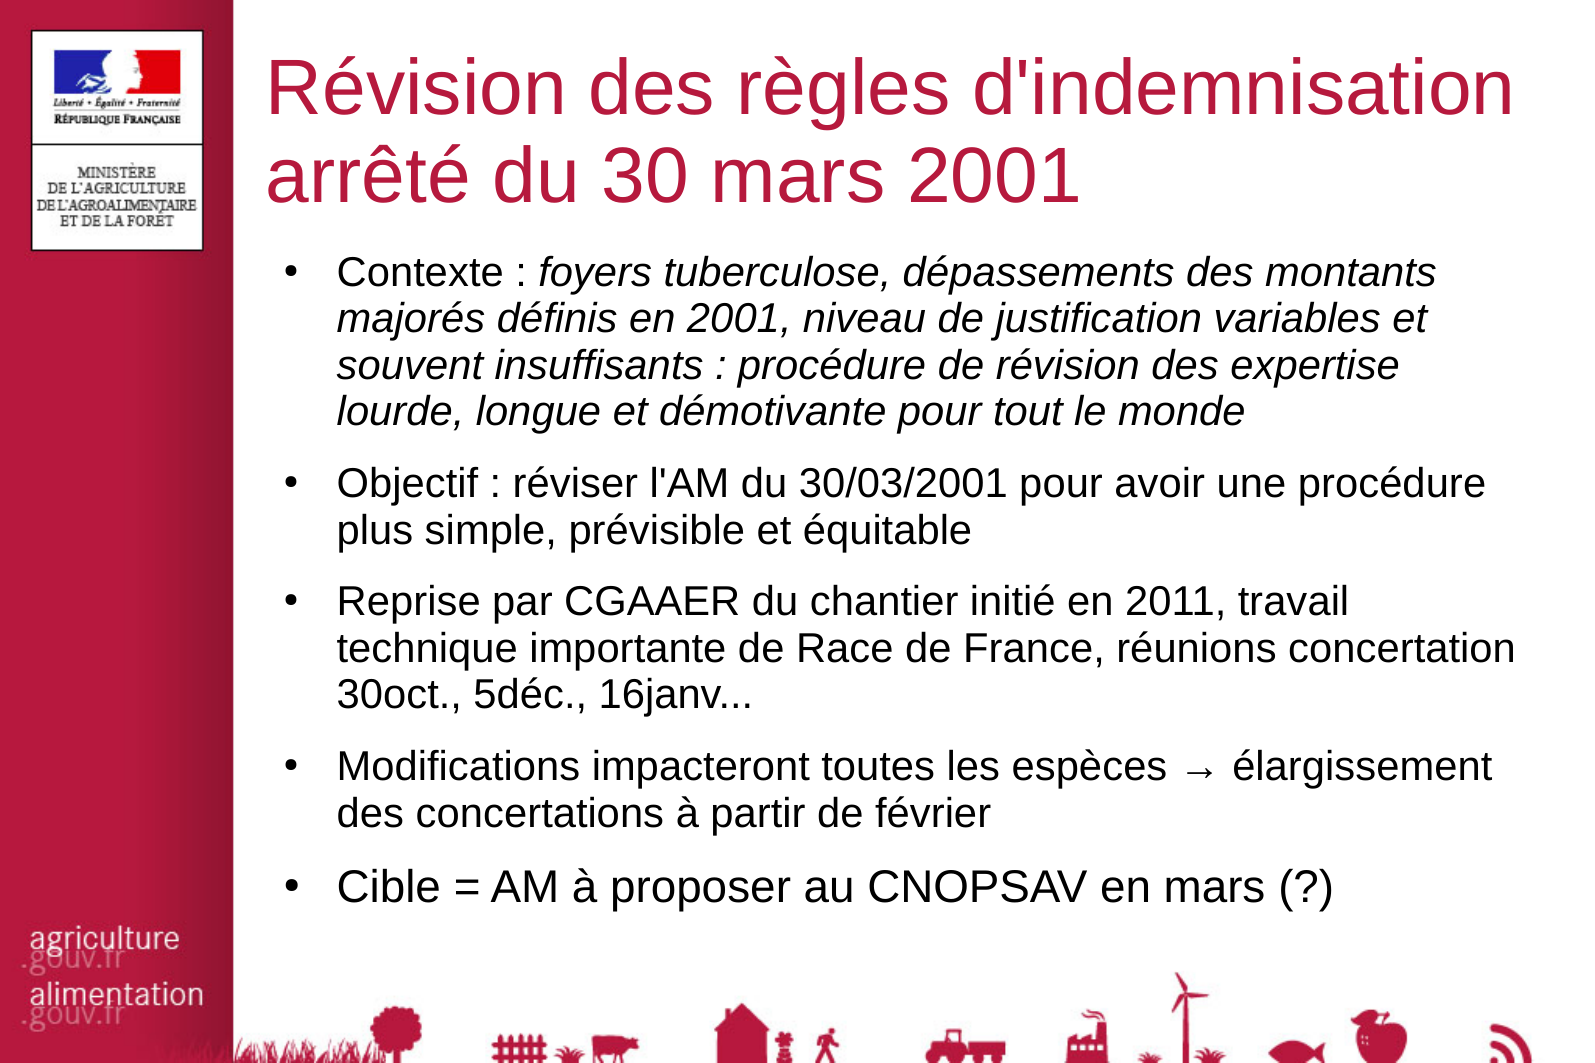

# Révision des règles d'indemnisation arrêté du 30 mars 2001
Contexte : foyers tuberculose, dépassements des montants majorés définis en 2001, niveau de justification variables et souvent insuffisants : procédure de révision des expertise lourde, longue et démotivante pour tout le monde
Objectif : réviser l'AM du 30/03/2001 pour avoir une procédure plus simple, prévisible et équitable
Reprise par CGAAER du chantier initié en 2011, travail technique importante de Race de France, réunions concertation 30oct., 5déc., 16janv...
Modifications impacteront toutes les espèces → élargissement des concertations à partir de février
Cible = AM à proposer au CNOPSAV en mars (?)